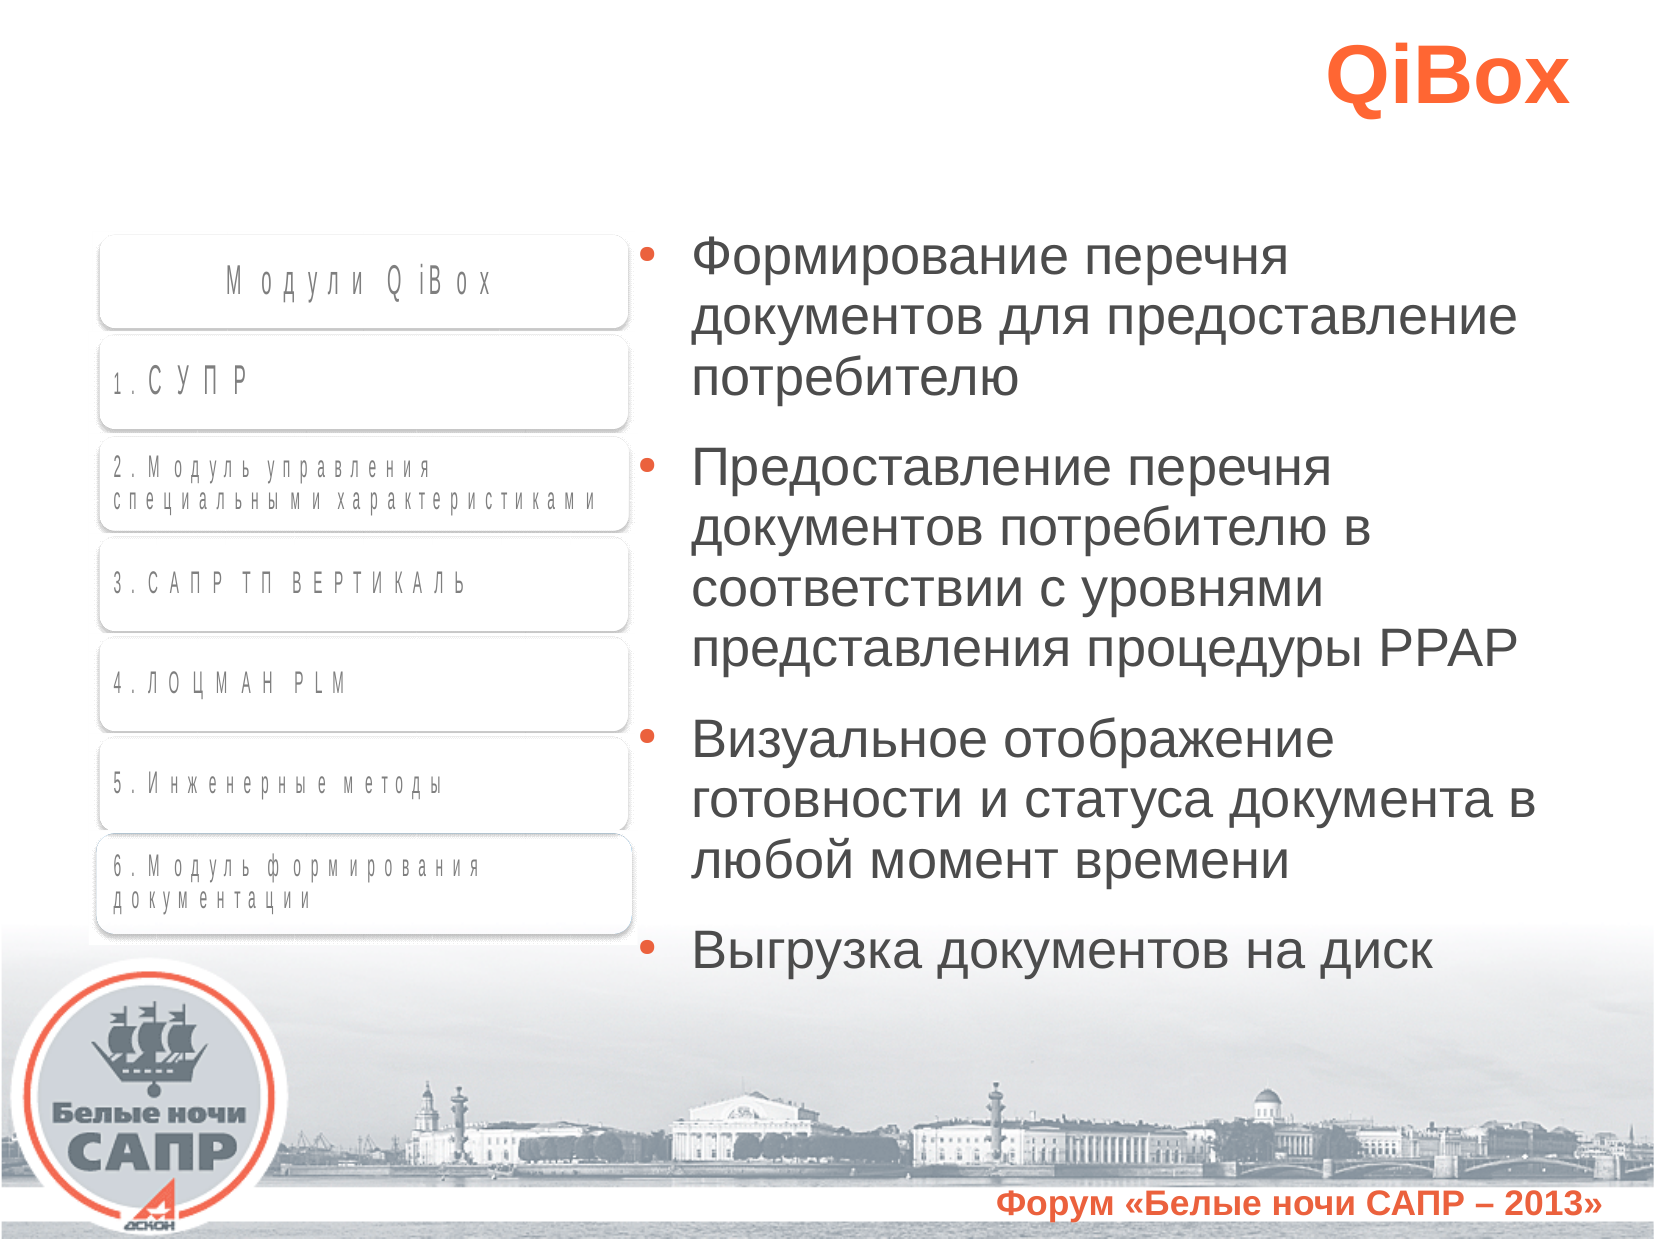

# QiBox
Формирование перечня документов для предоставление потребителю
Предоставление перечня документов потребителю в соответствии с уровнями представления процедуры PPAP
Визуальное отображение готовности и статуса документа в любой момент времени
Выгрузка документов на диск